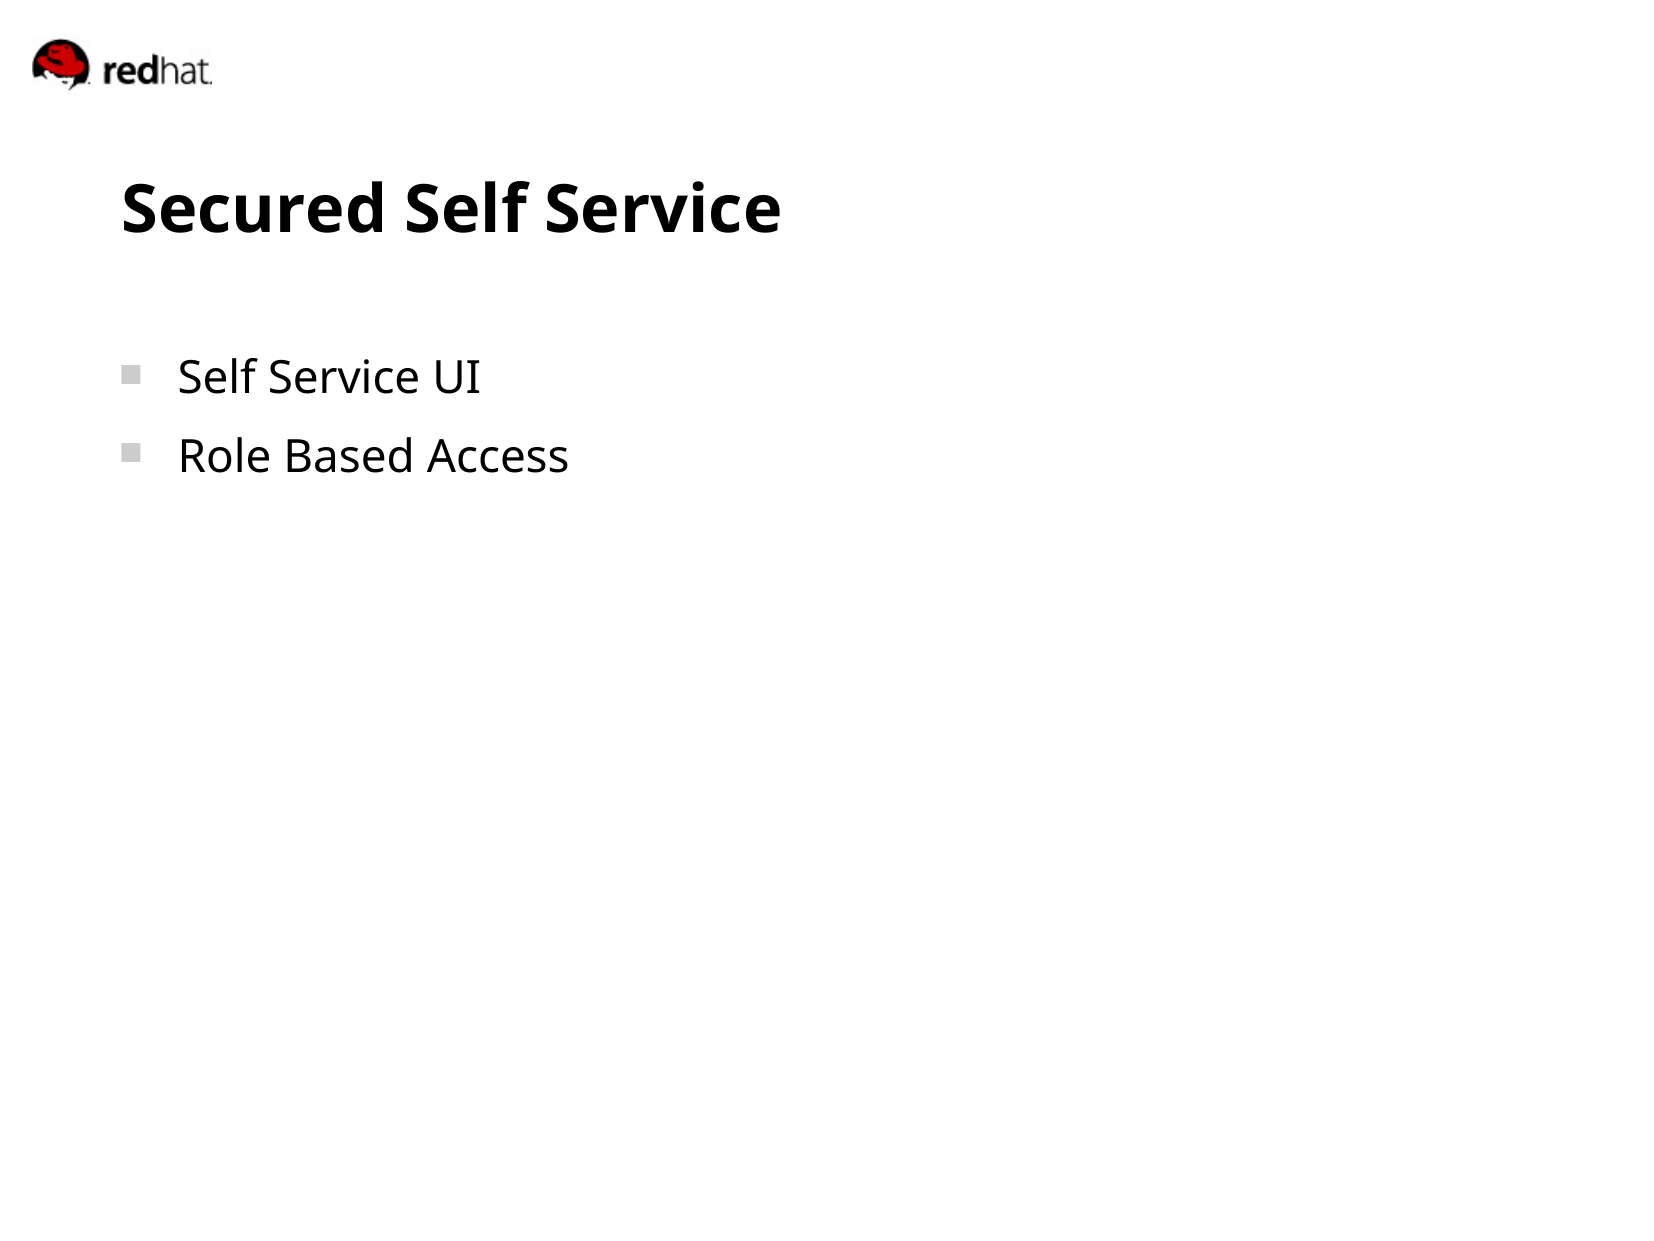

# Secured Self Service
Self Service UI
Role Based Access